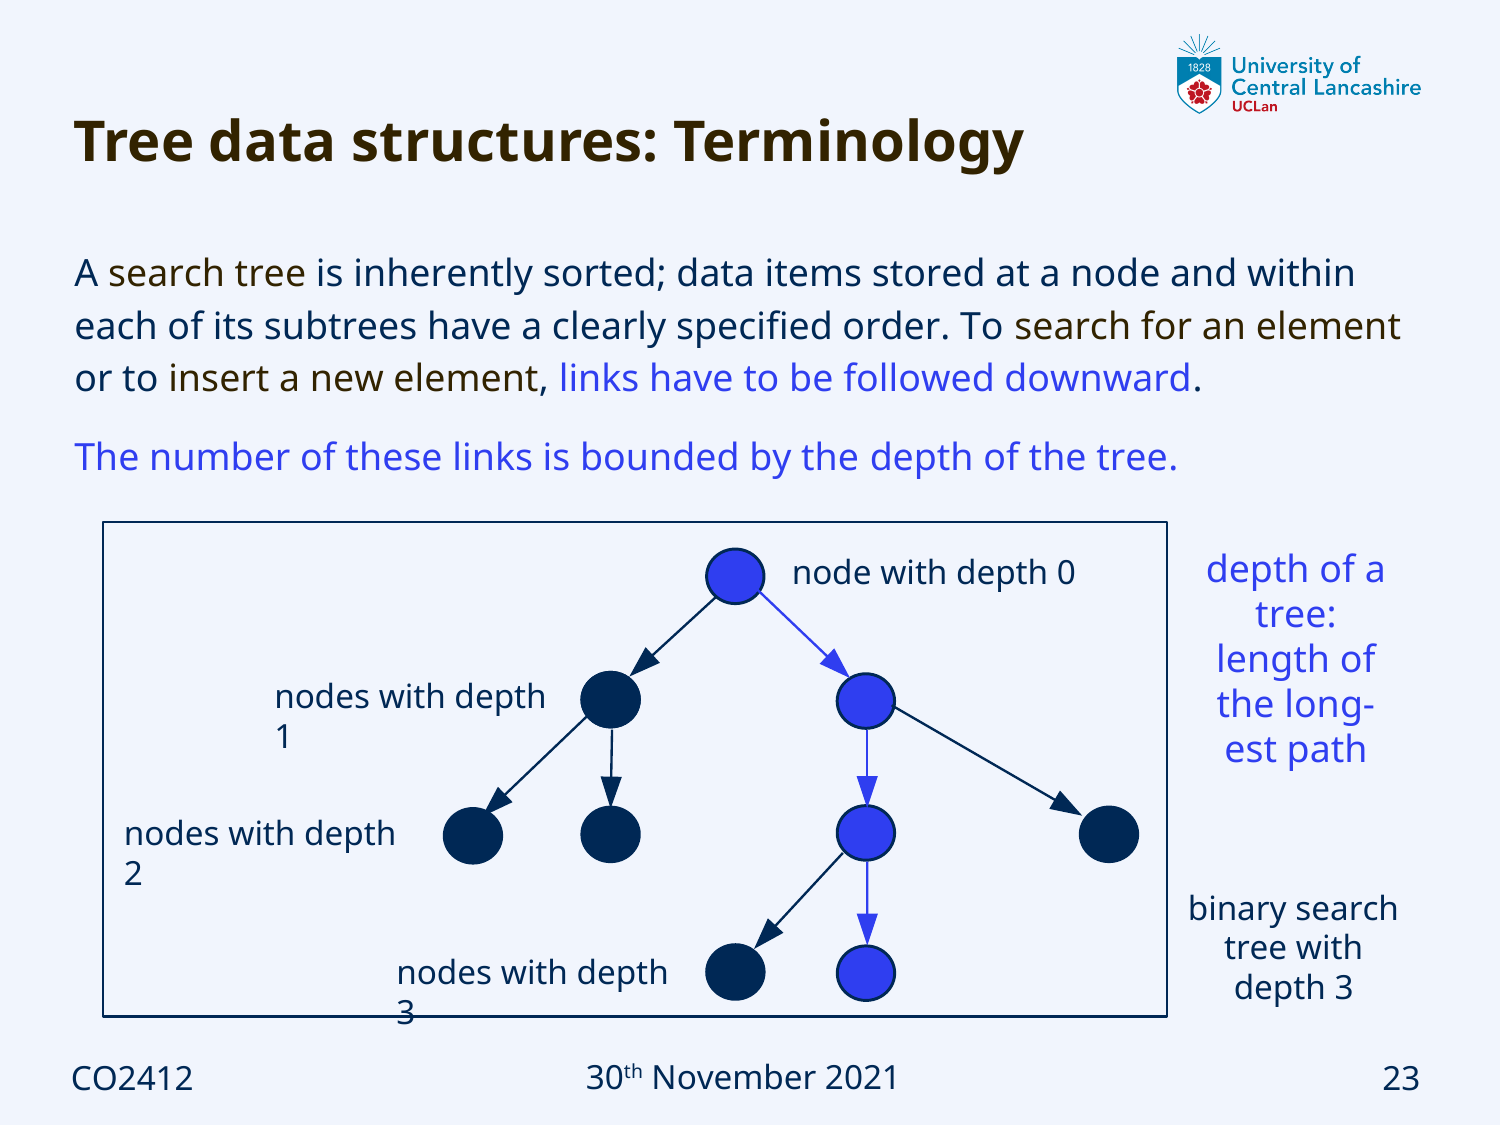

# Tree data structures: Terminology
A search tree is inherently sorted; data items stored at a node and within each of its subtrees have a clearly specified order. To search for an element or to insert a new element, links have to be followed downward.
The number of these links is bounded by the depth of the tree.
depth of a tree: length of the long-
est path
node with depth 0
nodes with depth 1
nodes with depth 2
binary search
tree with
depth 3
nodes with depth 3